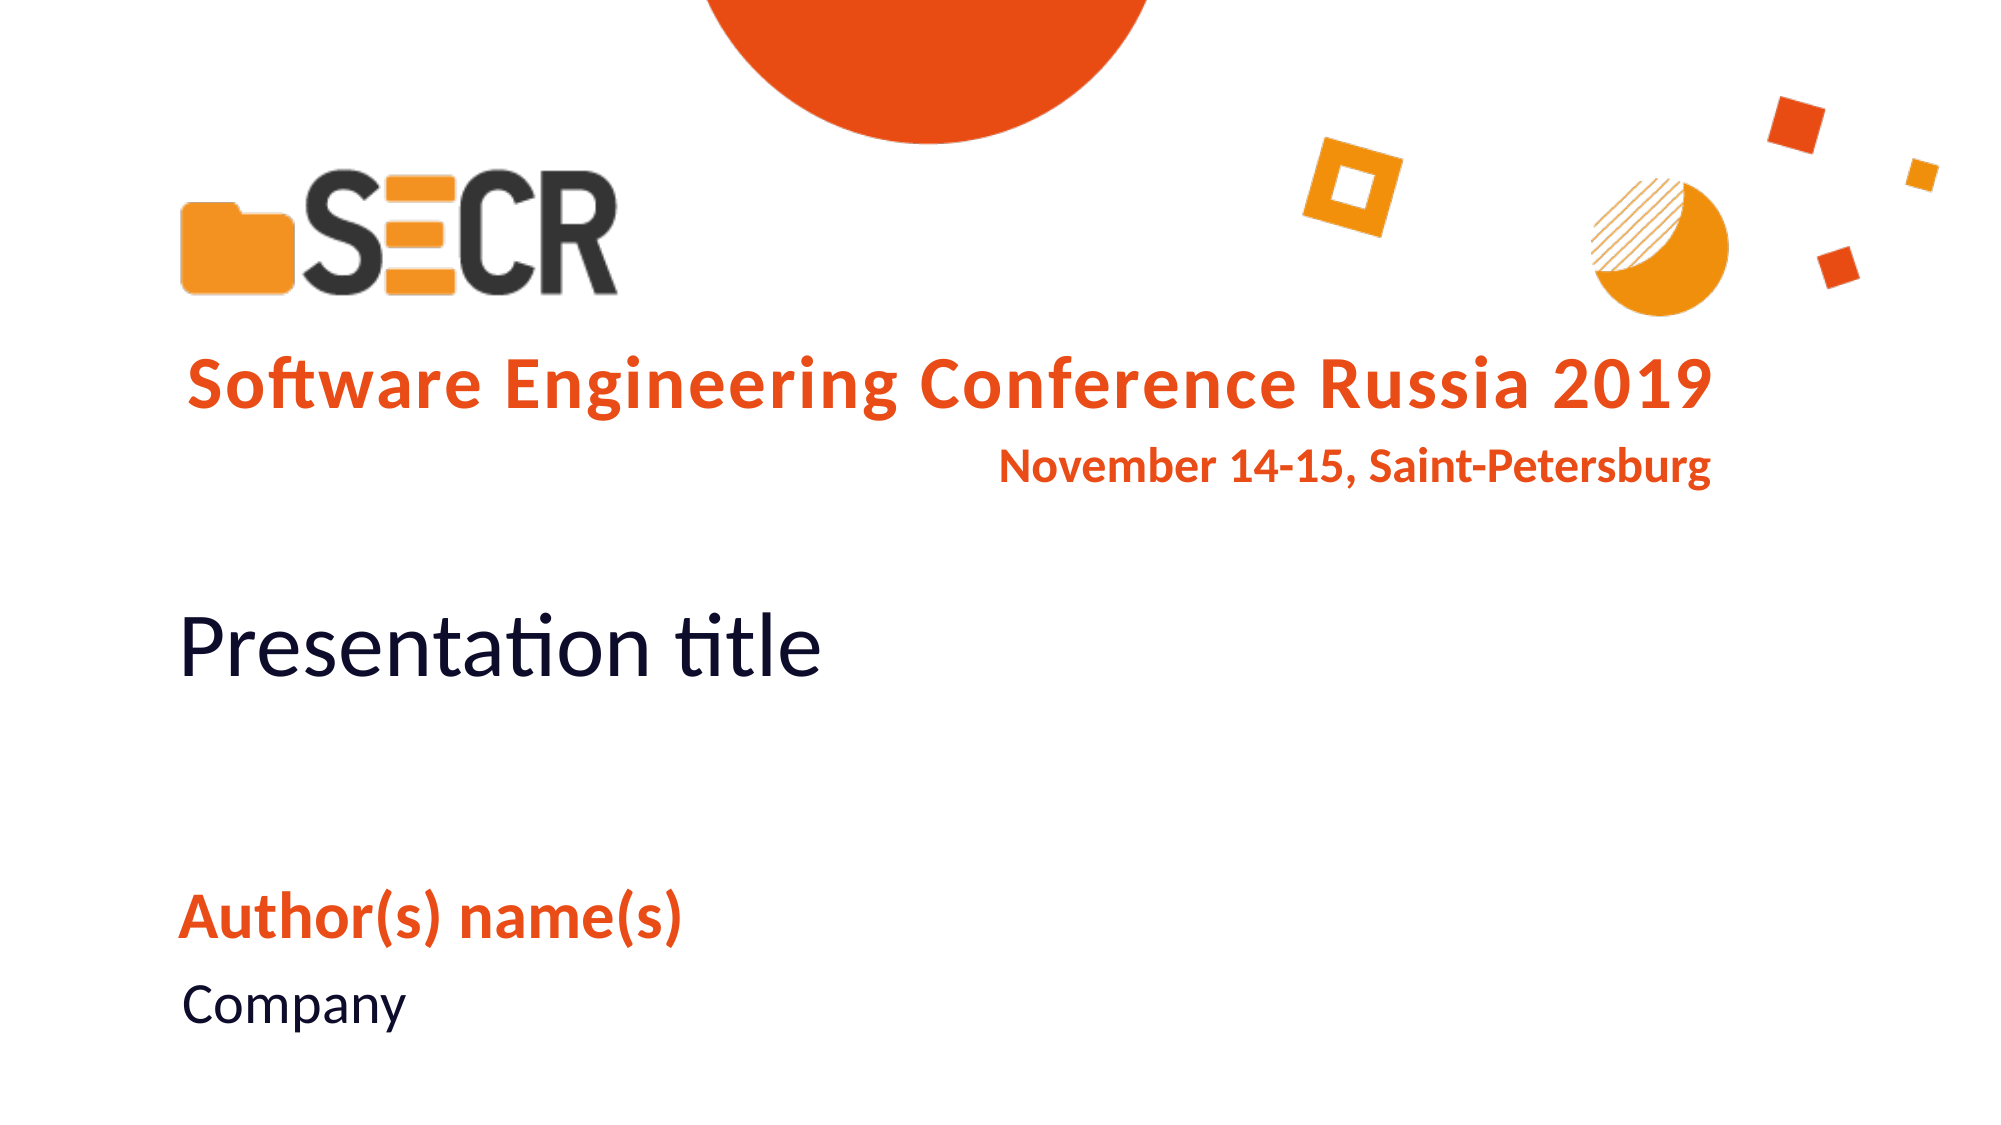

Software Engineering Conference Russia 2019
November 14-15, Saint-Petersburg
# Presentation title
Author(s) name(s)
Company